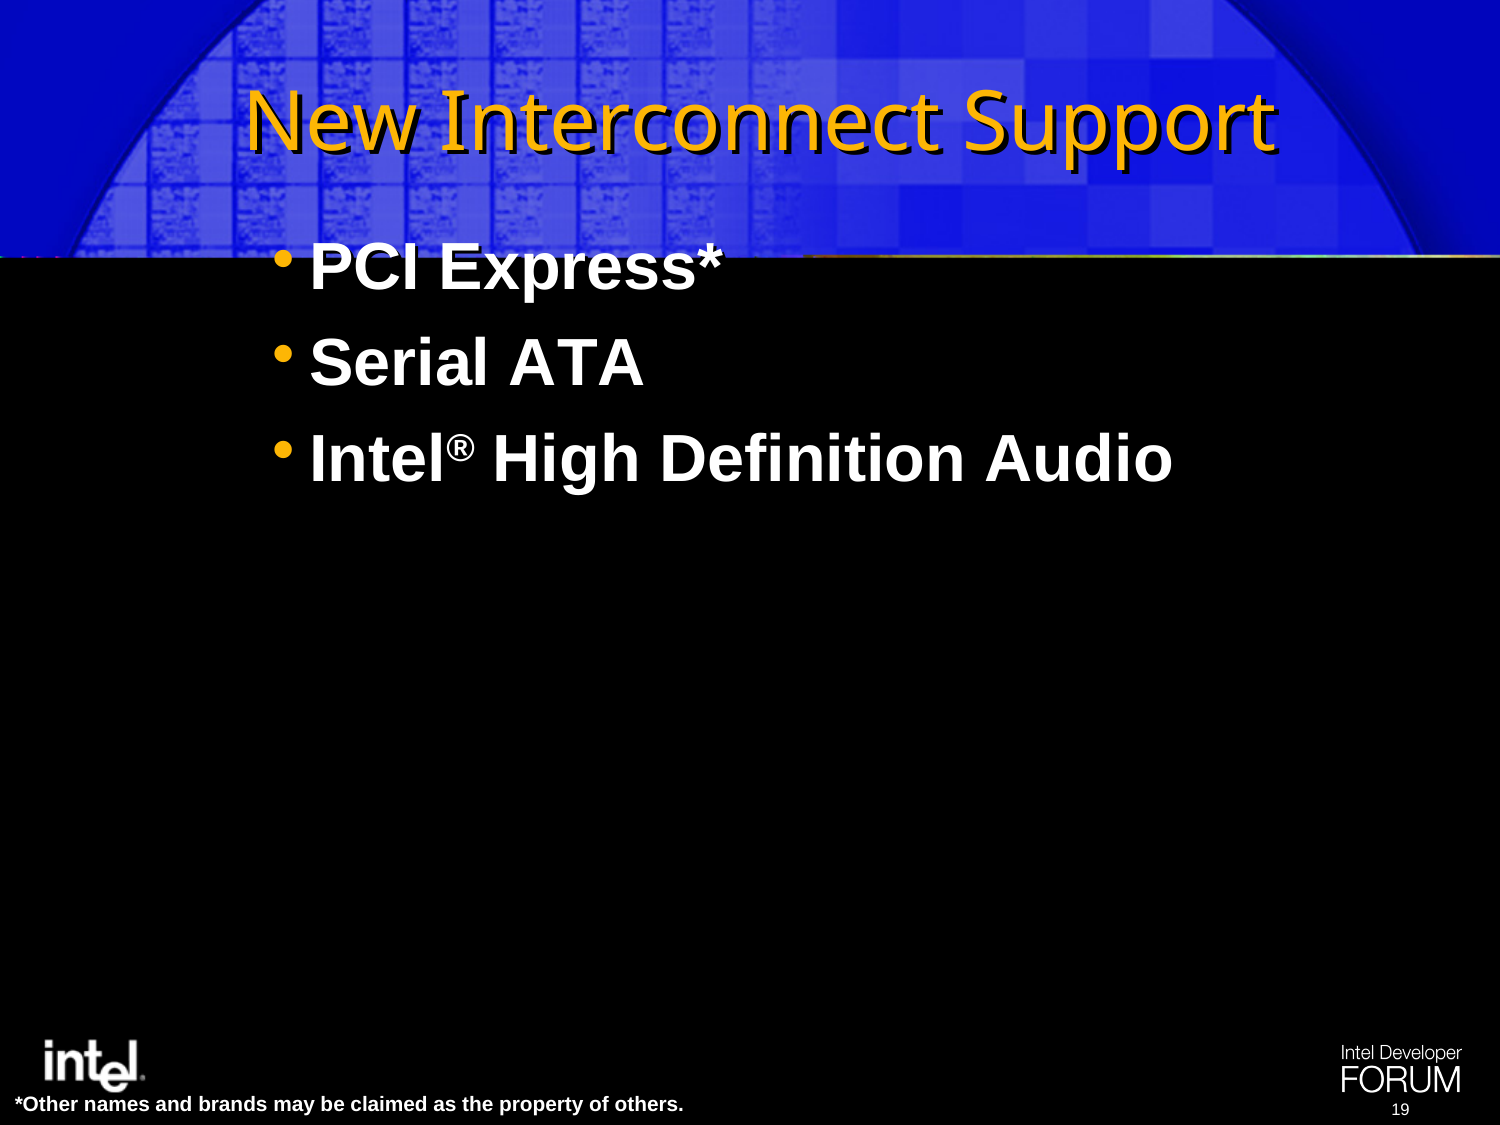

# New Interconnect Support
PCI Express*
Serial ATA
Intel® High Definition Audio
*Other names and brands may be claimed as the property of others.